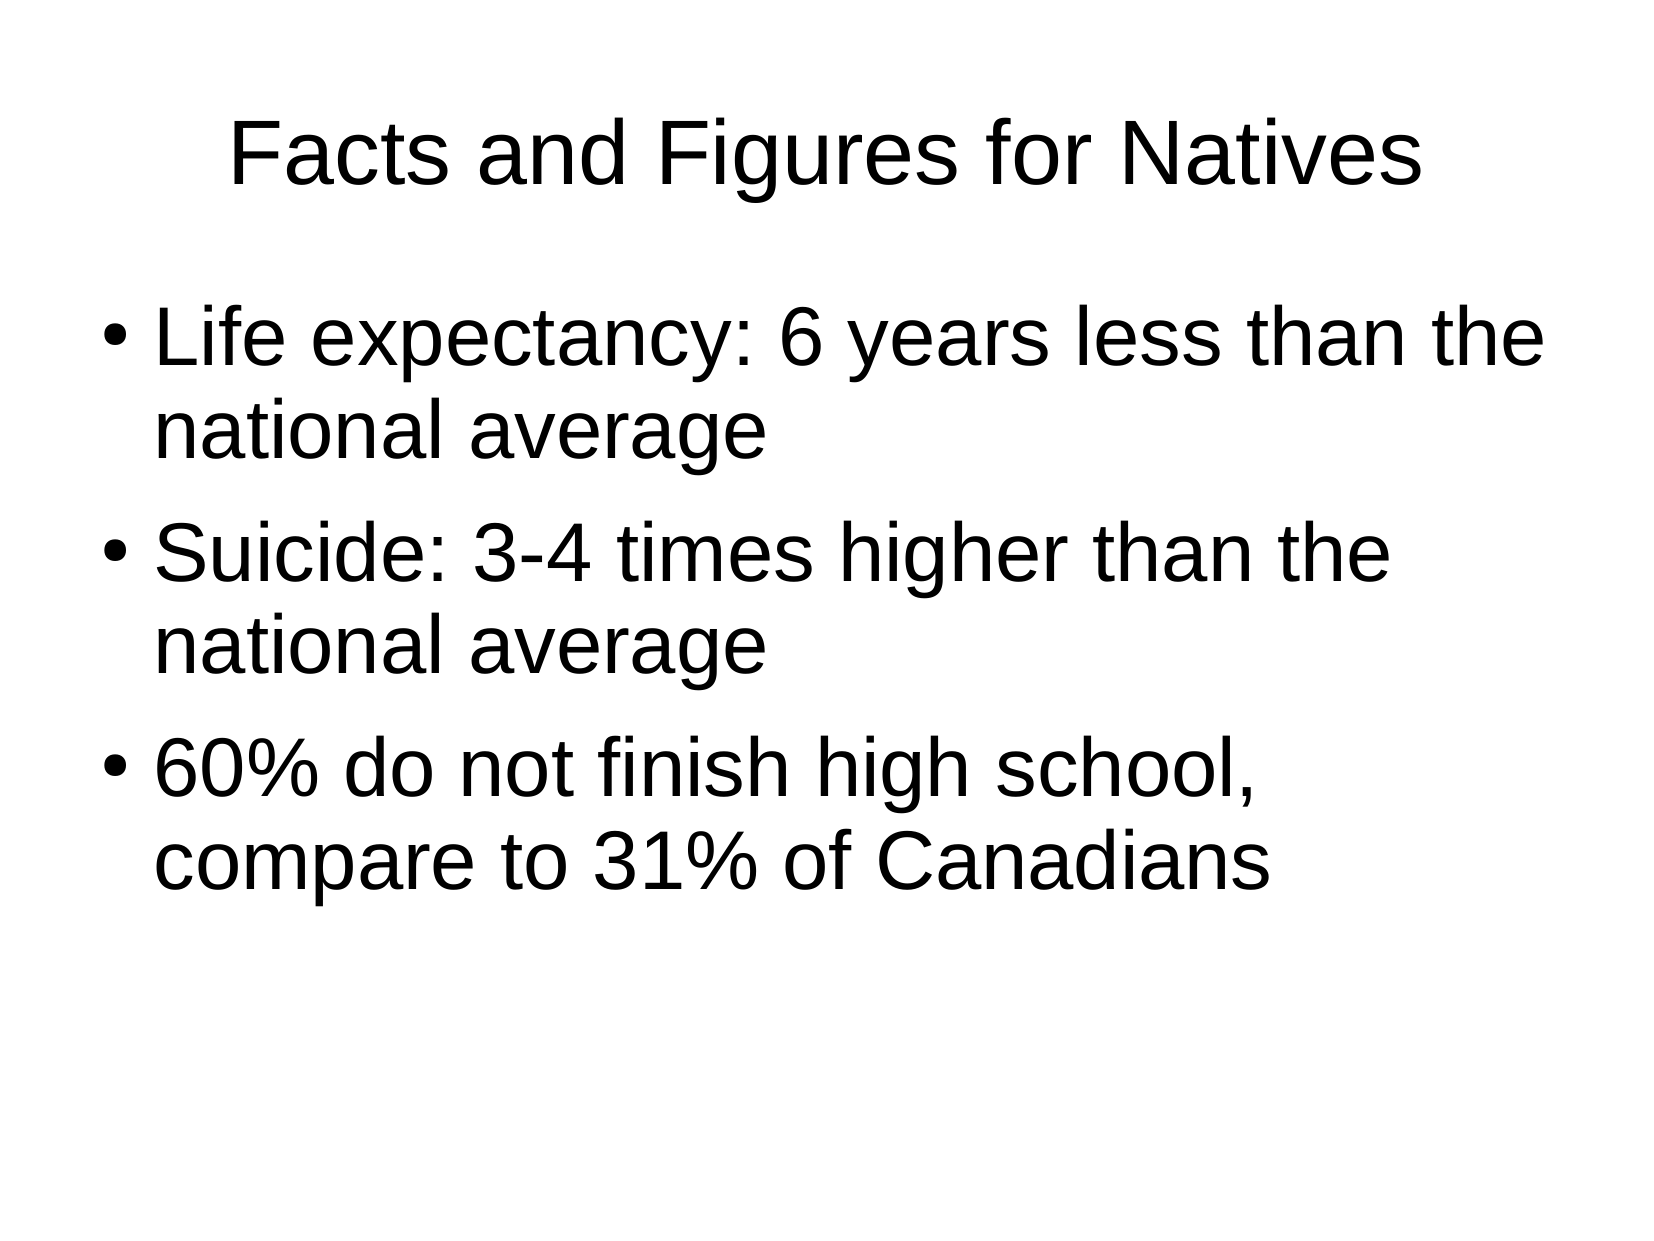

# Facts and Figures for Natives
Life expectancy: 6 years less than the national average
Suicide: 3-4 times higher than the national average
60% do not finish high school, compare to 31% of Canadians